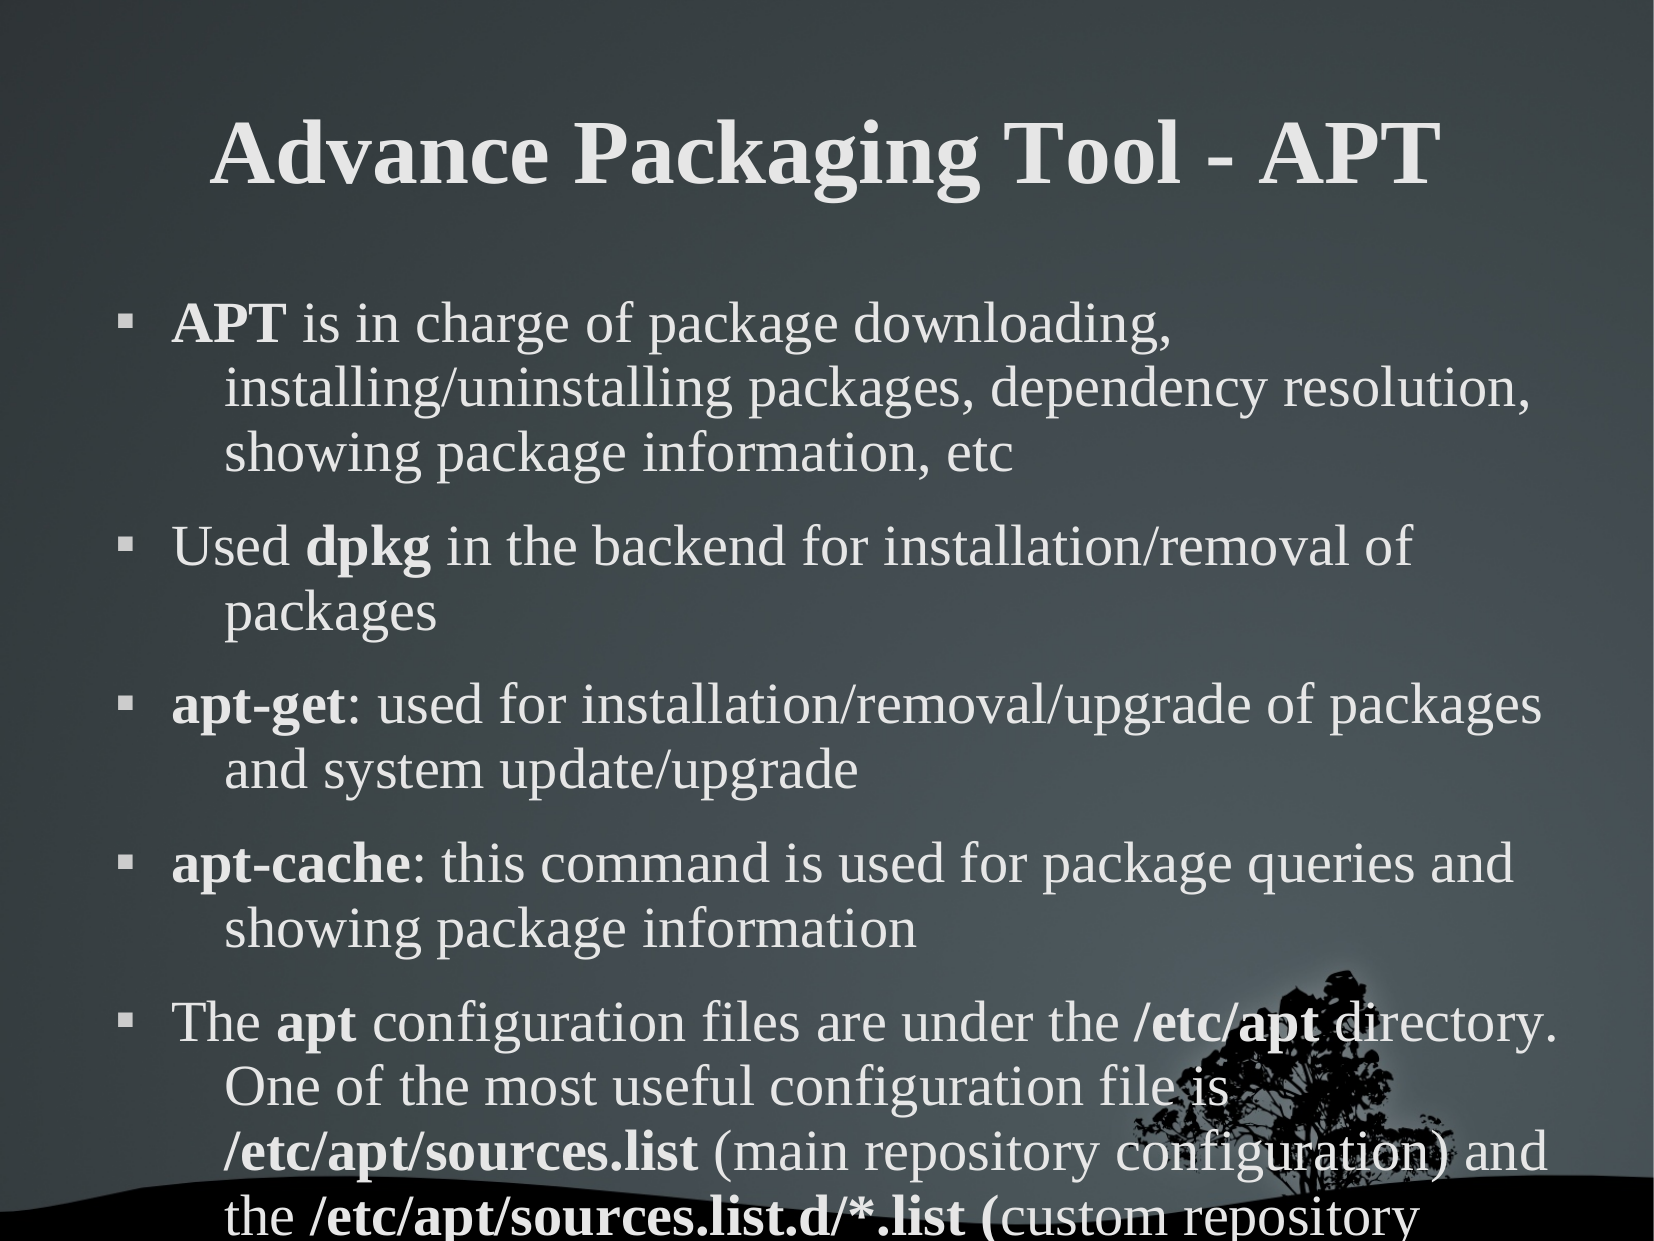

# Advance Packaging Tool - APT
APT is in charge of package downloading, installing/uninstalling packages, dependency resolution, showing package information, etc
Used dpkg in the backend for installation/removal of packages
apt-get: used for installation/removal/upgrade of packages and system update/upgrade
apt-cache: this command is used for package queries and showing package information
The apt configuration files are under the /etc/apt directory. One of the most useful configuration file is /etc/apt/sources.list (main repository configuration) and the /etc/apt/sources.list.d/*.list (custom repository configuration) where we define the repositories used by apt